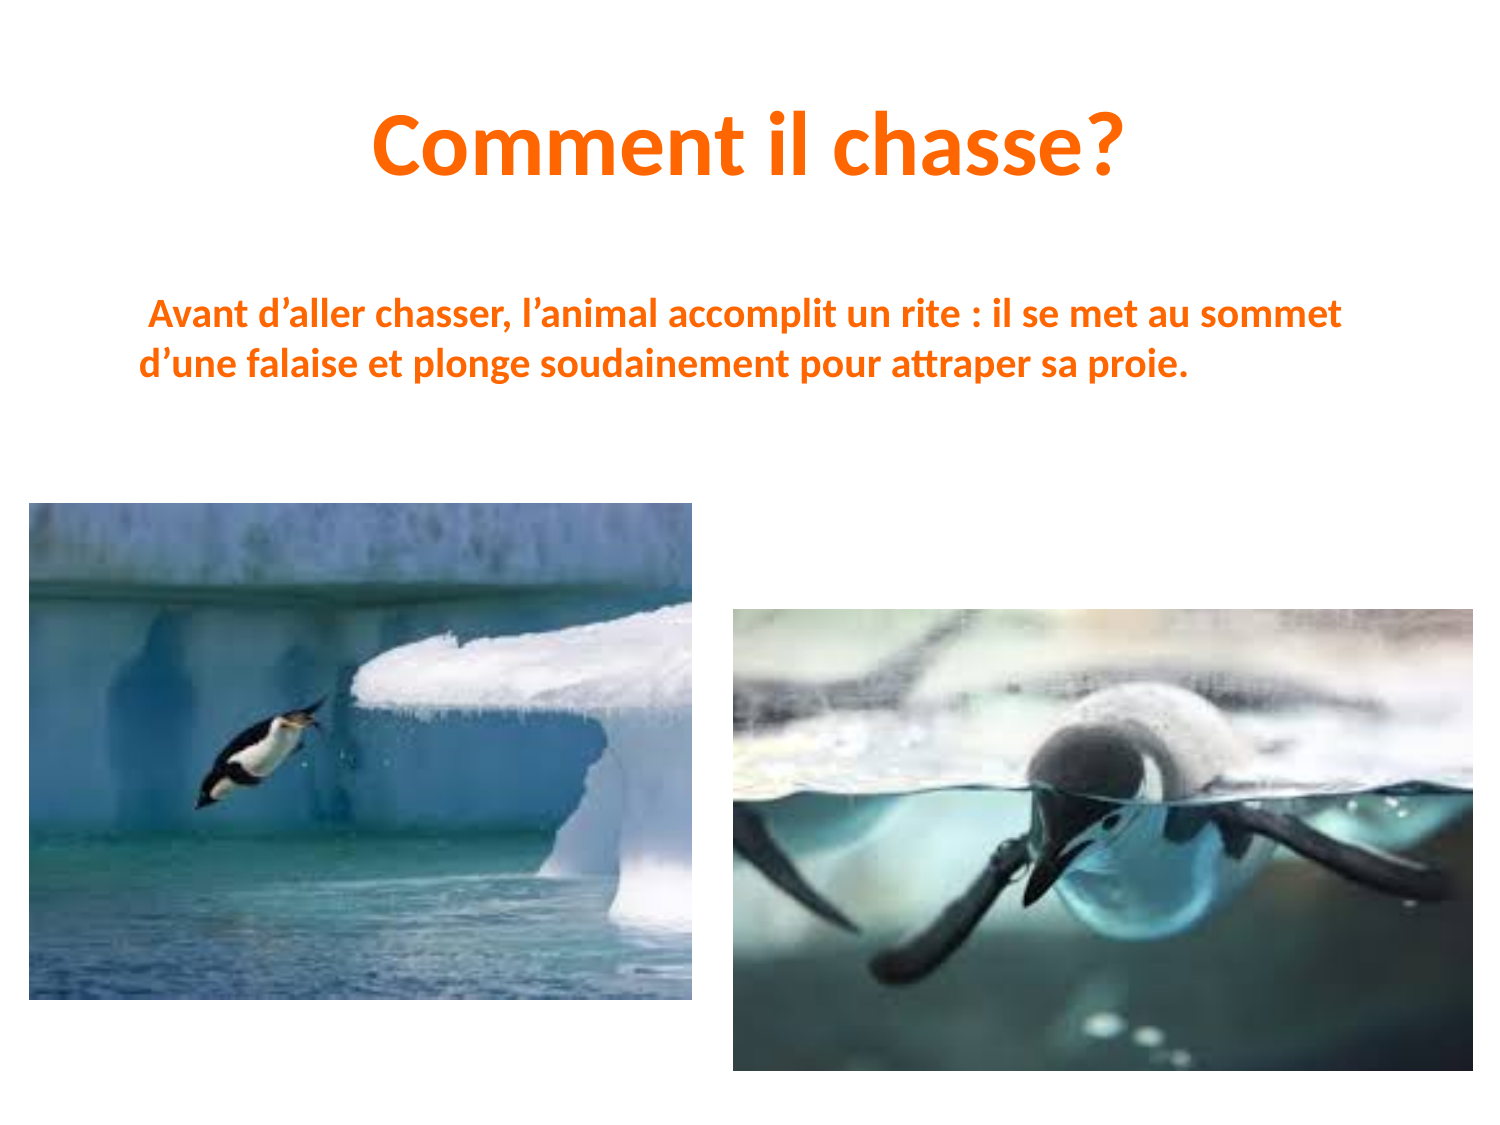

# Comment il chasse?
 Avant d’aller chasser, l’animal accomplit un rite : il se met au sommet d’une falaise et plonge soudainement pour attraper sa proie.